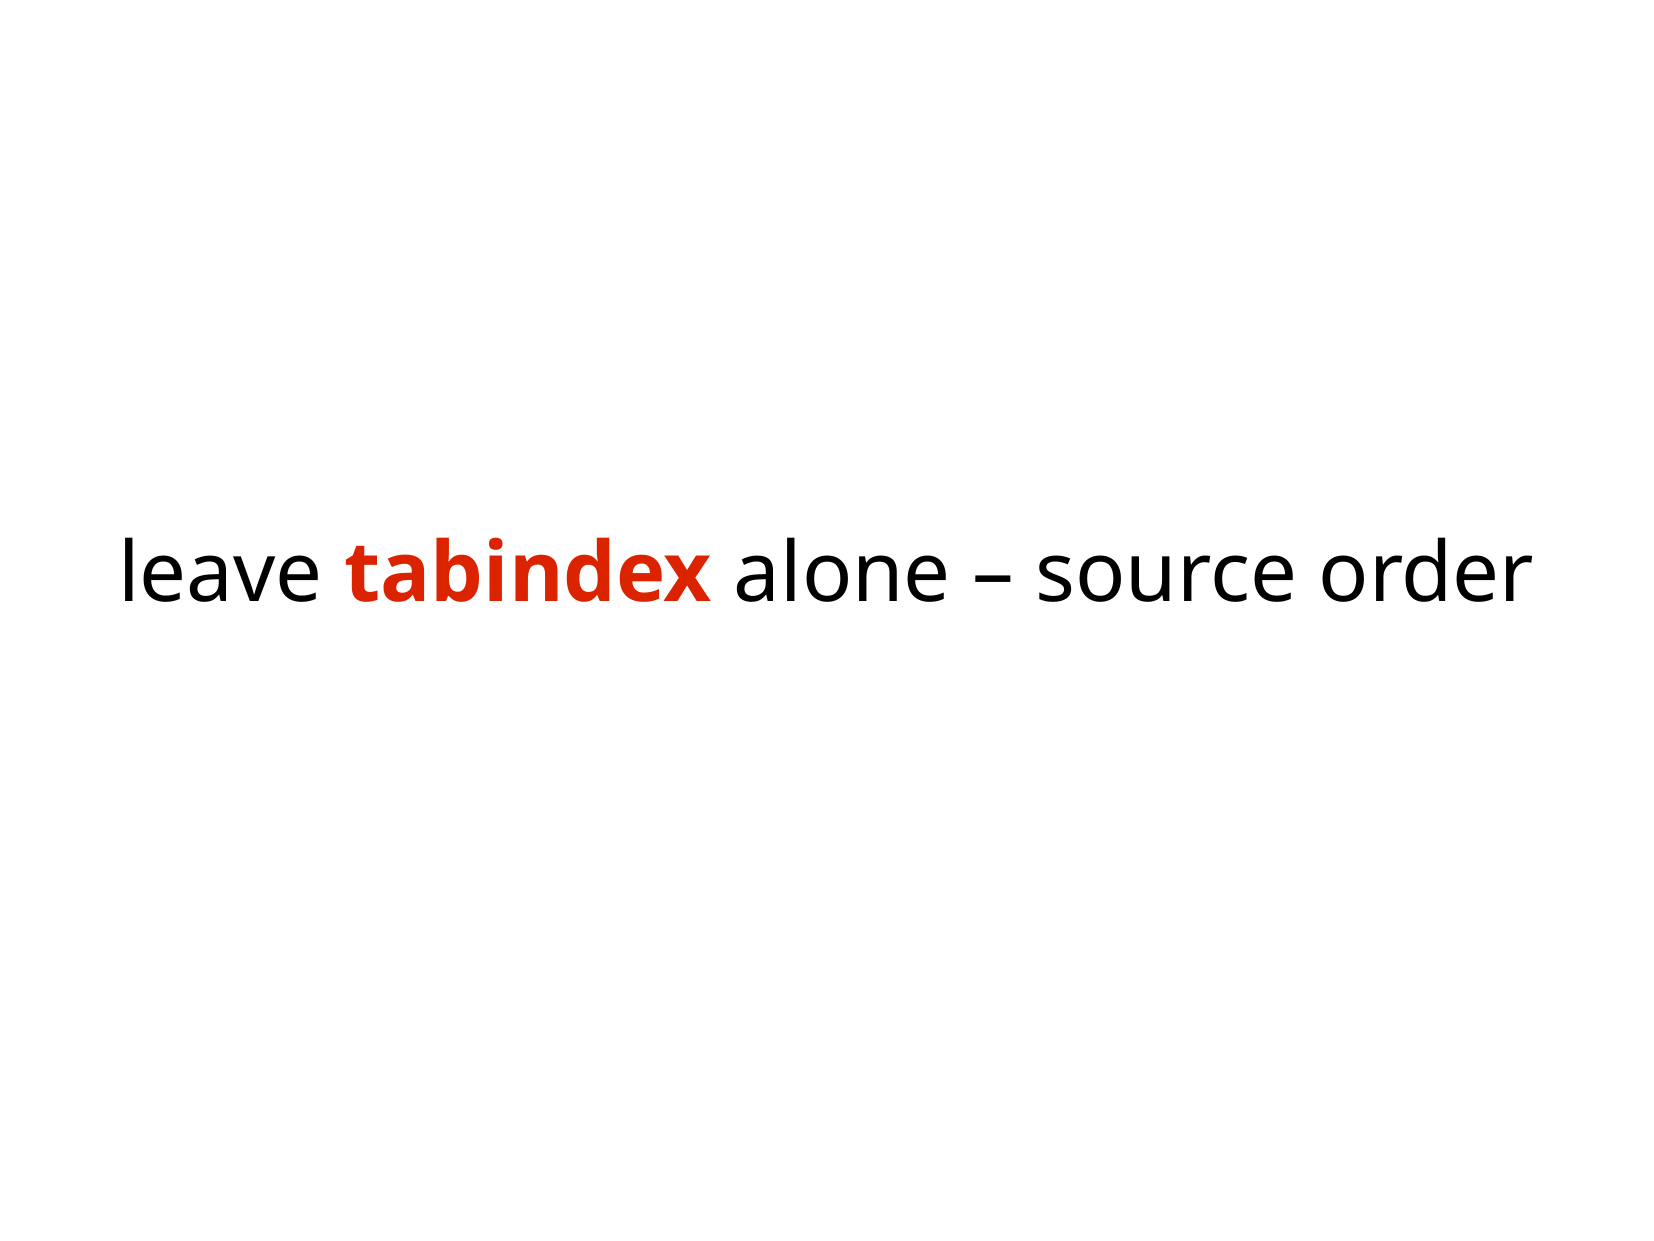

# leave tabindex alone – source order